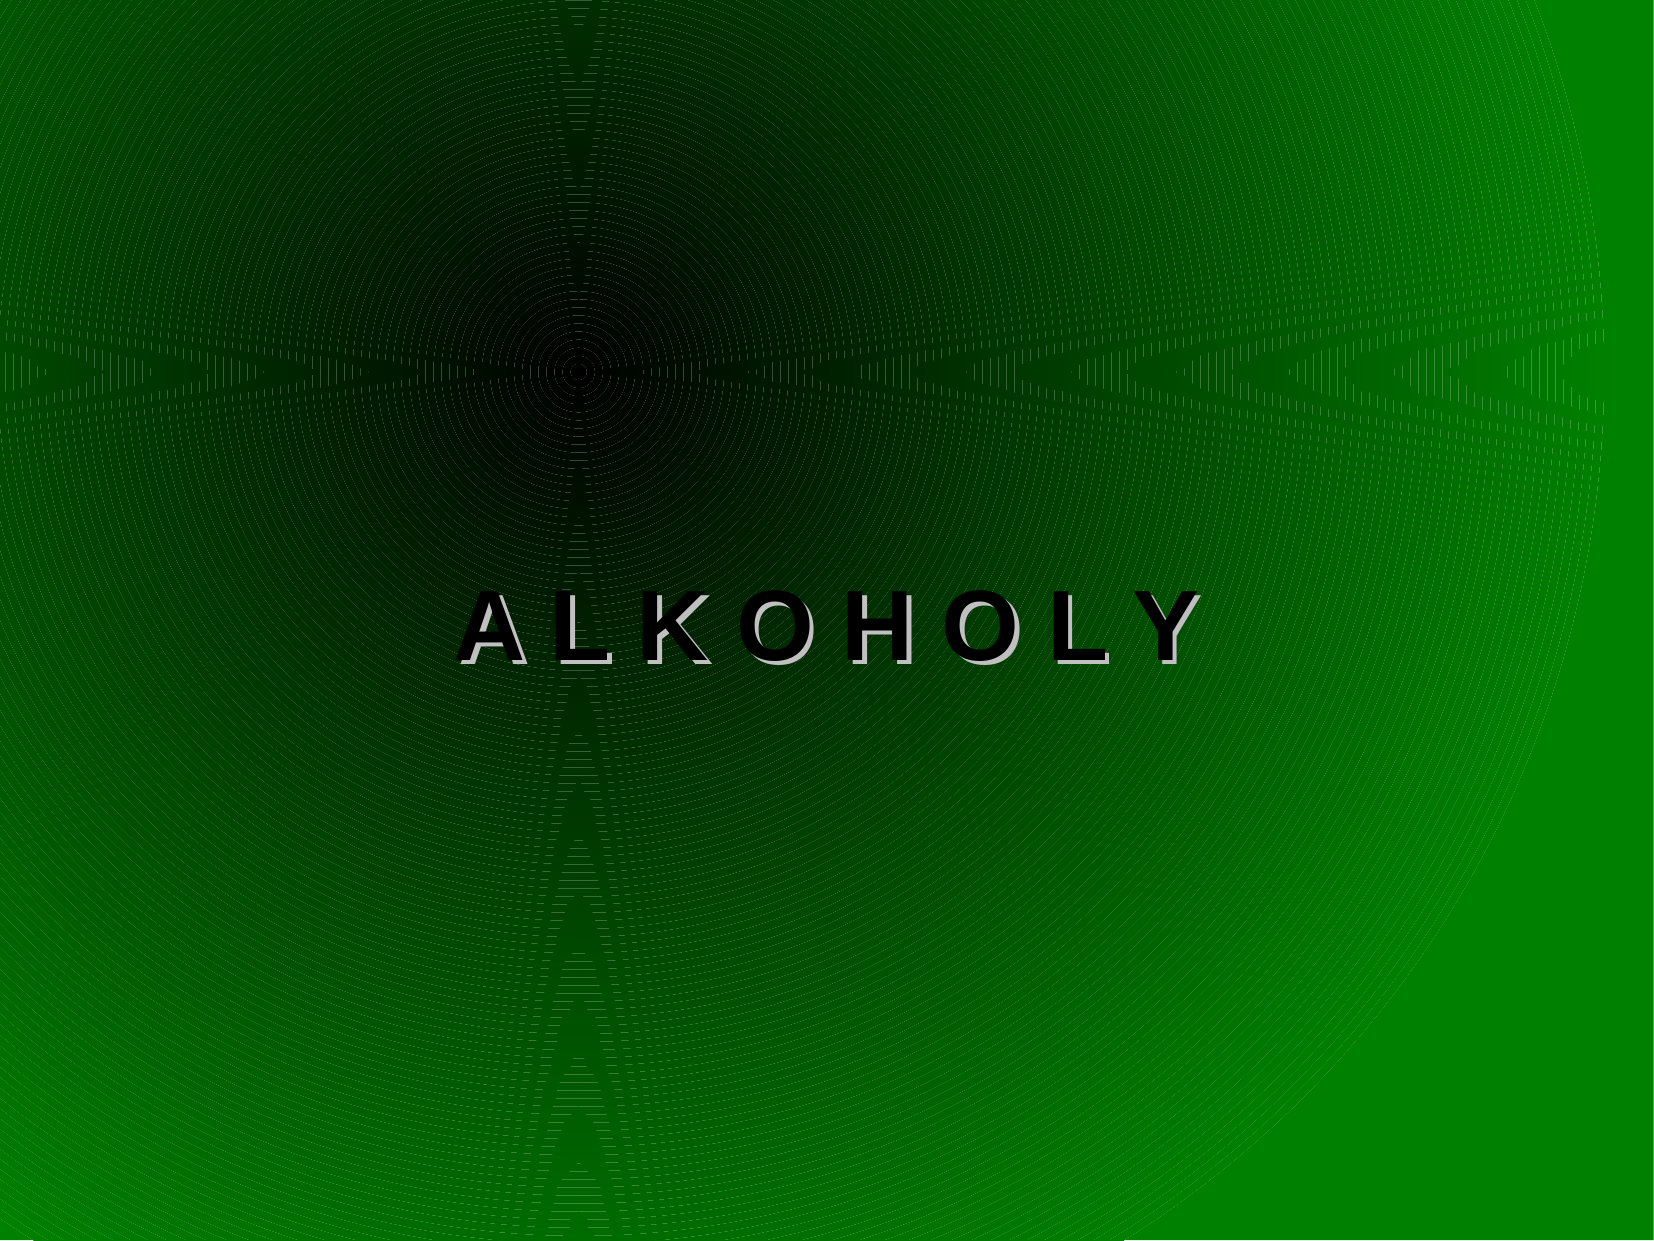

# A L K O H O L Y